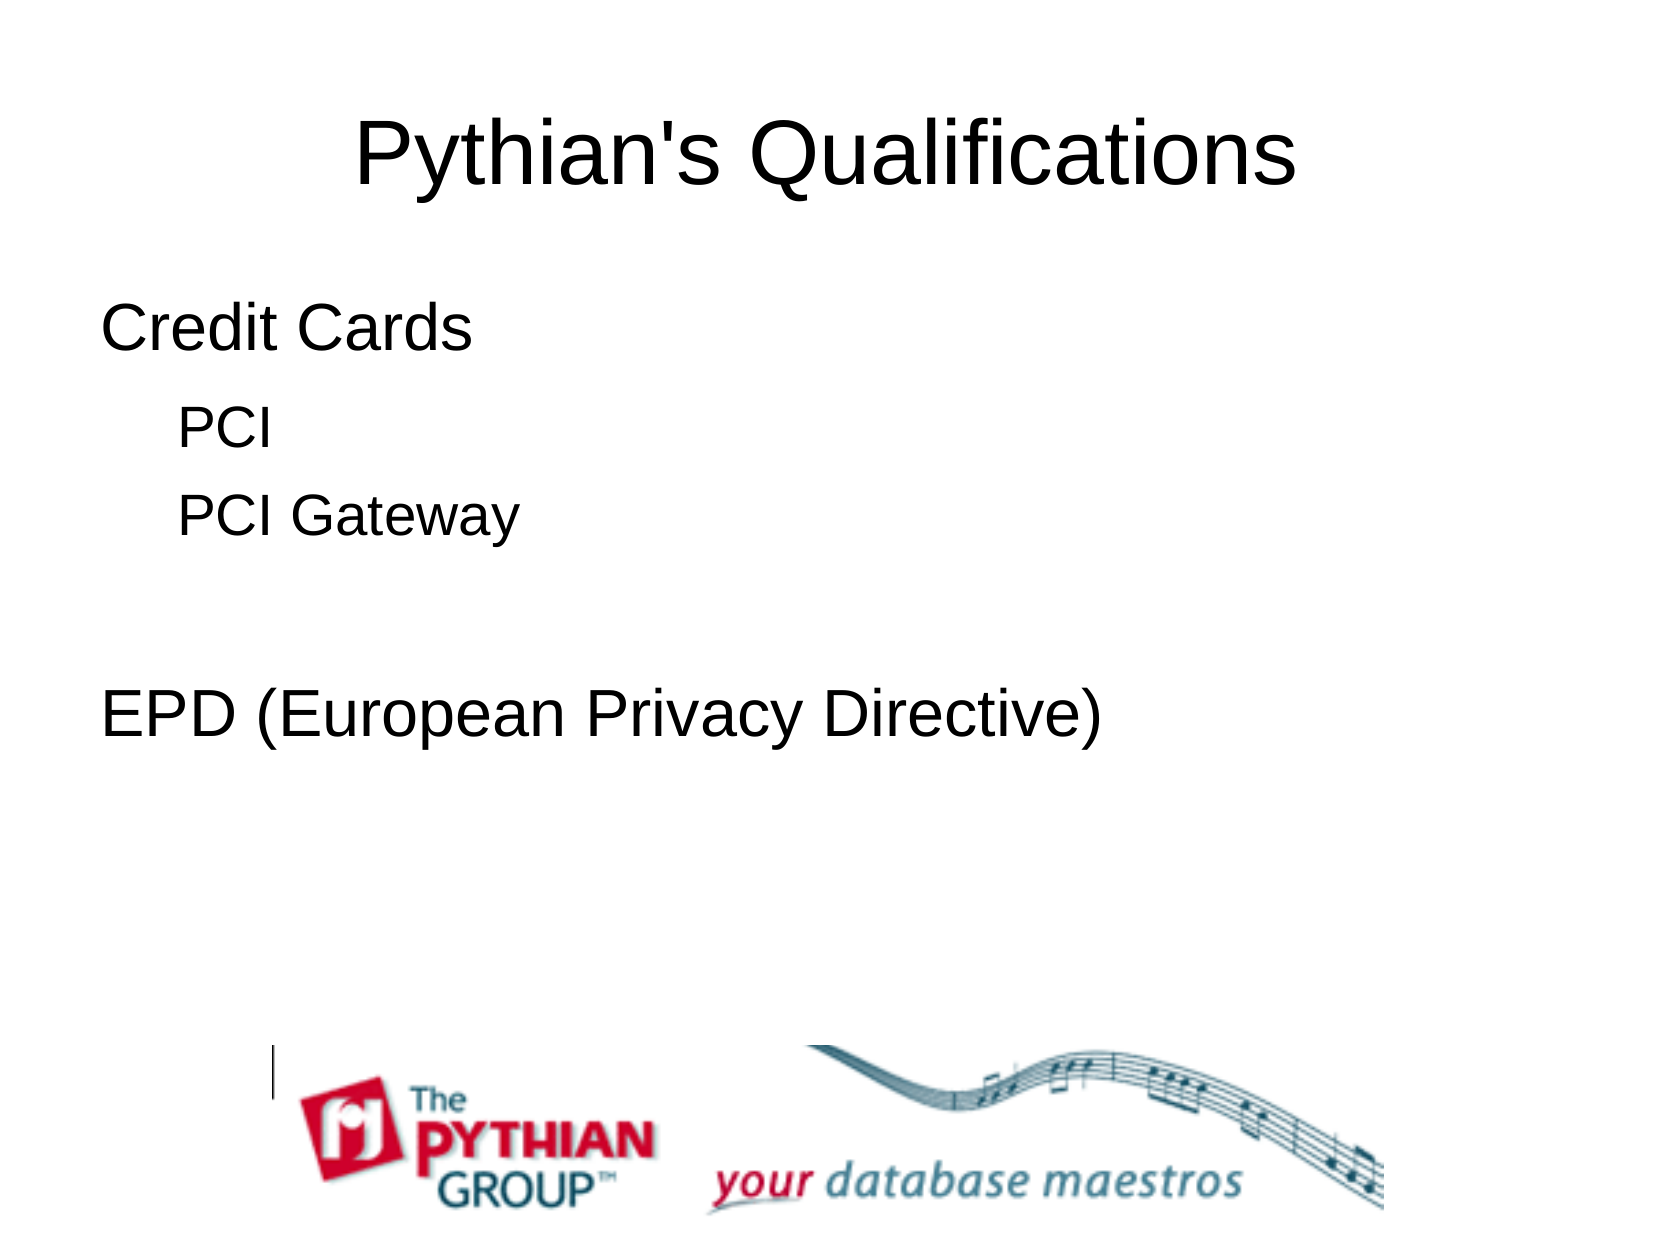

# Pythian's Qualifications
Credit Cards
PCI
PCI Gateway
EPD (European Privacy Directive)